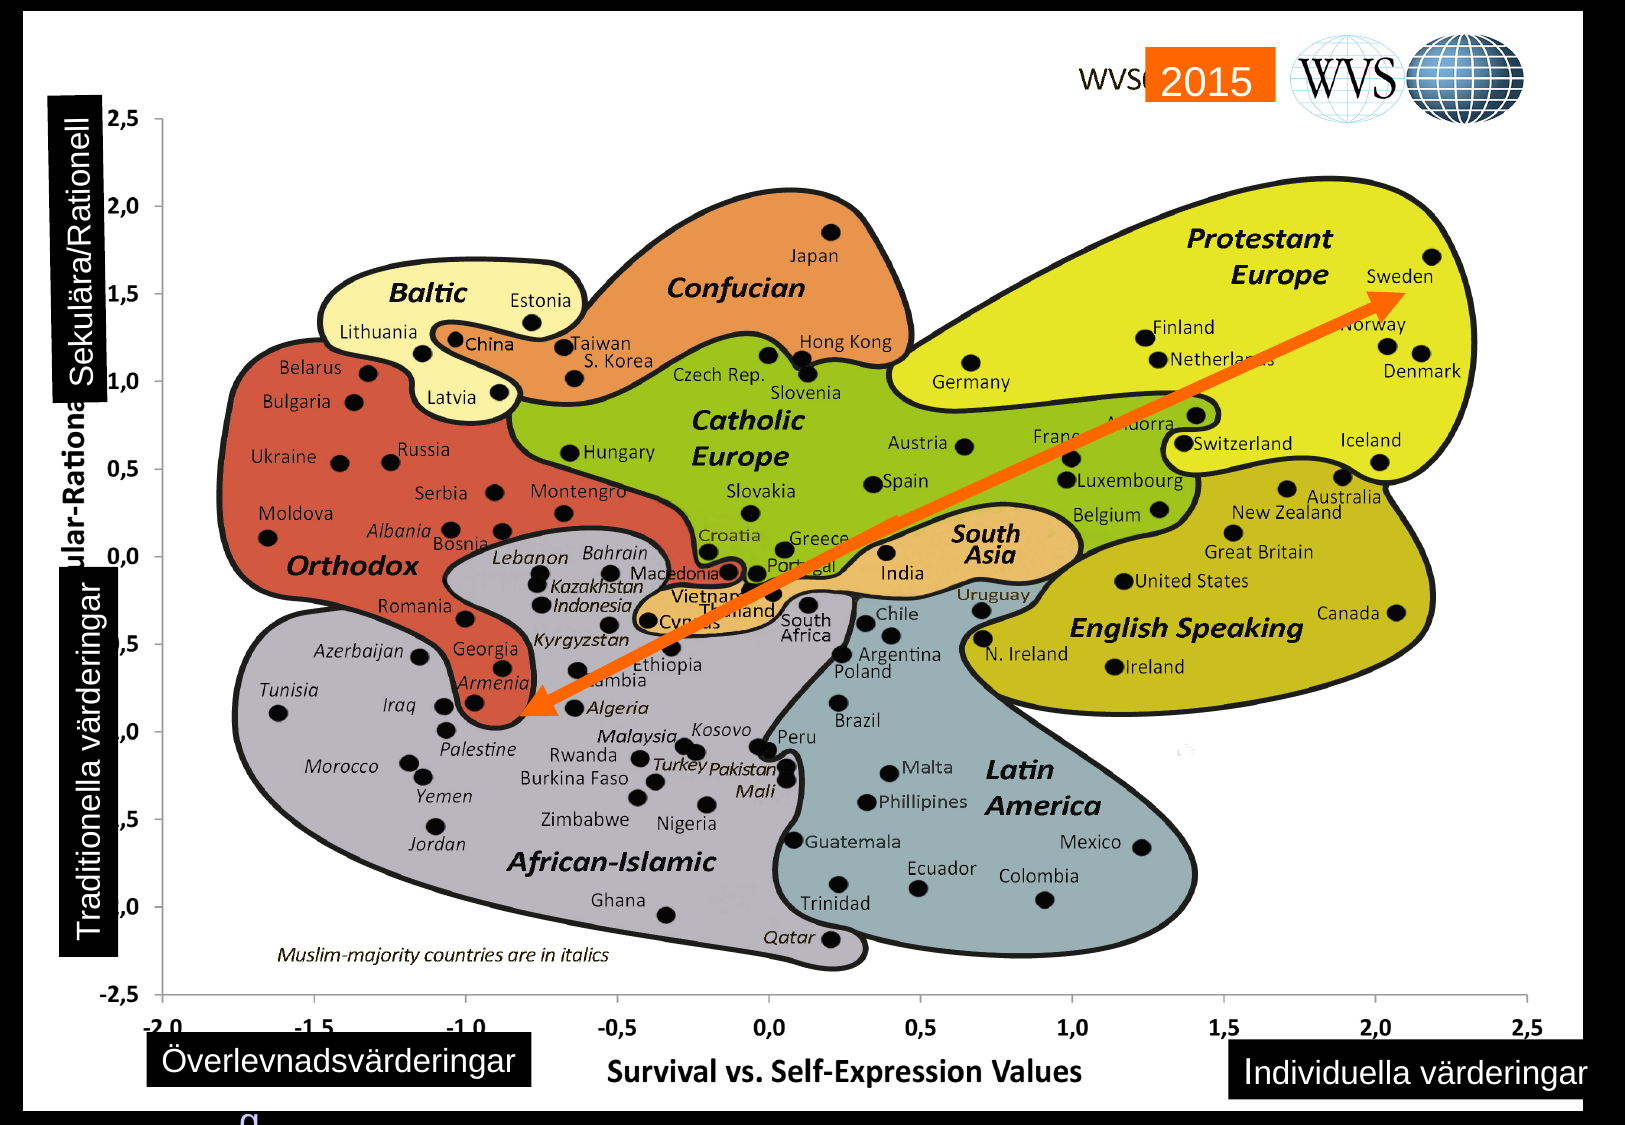

2015
Sekulära/Rationell
Traditionella värderingar
Överlevnadsvärderingar
Individuella värderingar
http://www.iffs.se/wp-content/uploads/2012/12/Culture-Map_WVS6.jpg